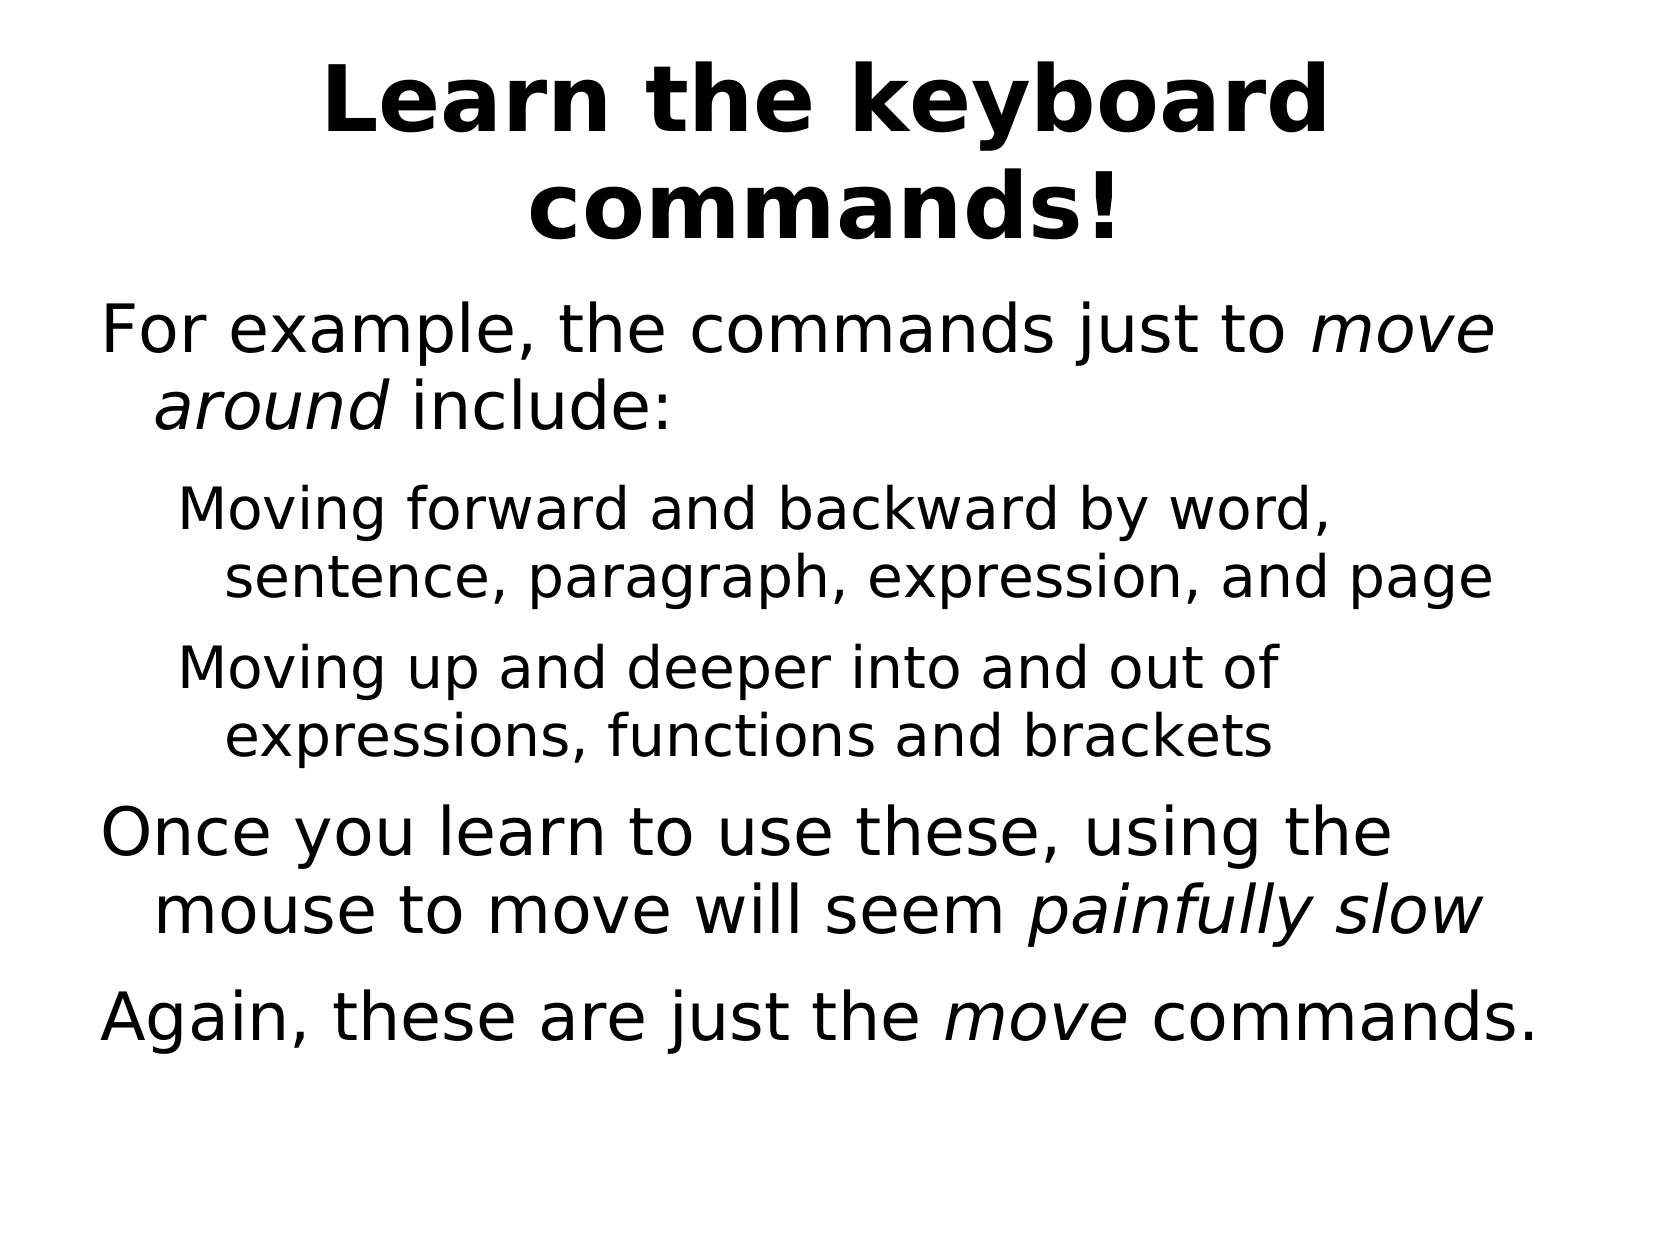

# Learn the keyboard commands!
For example, the commands just to move around include:
Moving forward and backward by word, sentence, paragraph, expression, and page
Moving up and deeper into and out of expressions, functions and brackets
Once you learn to use these, using the mouse to move will seem painfully slow
Again, these are just the move commands.